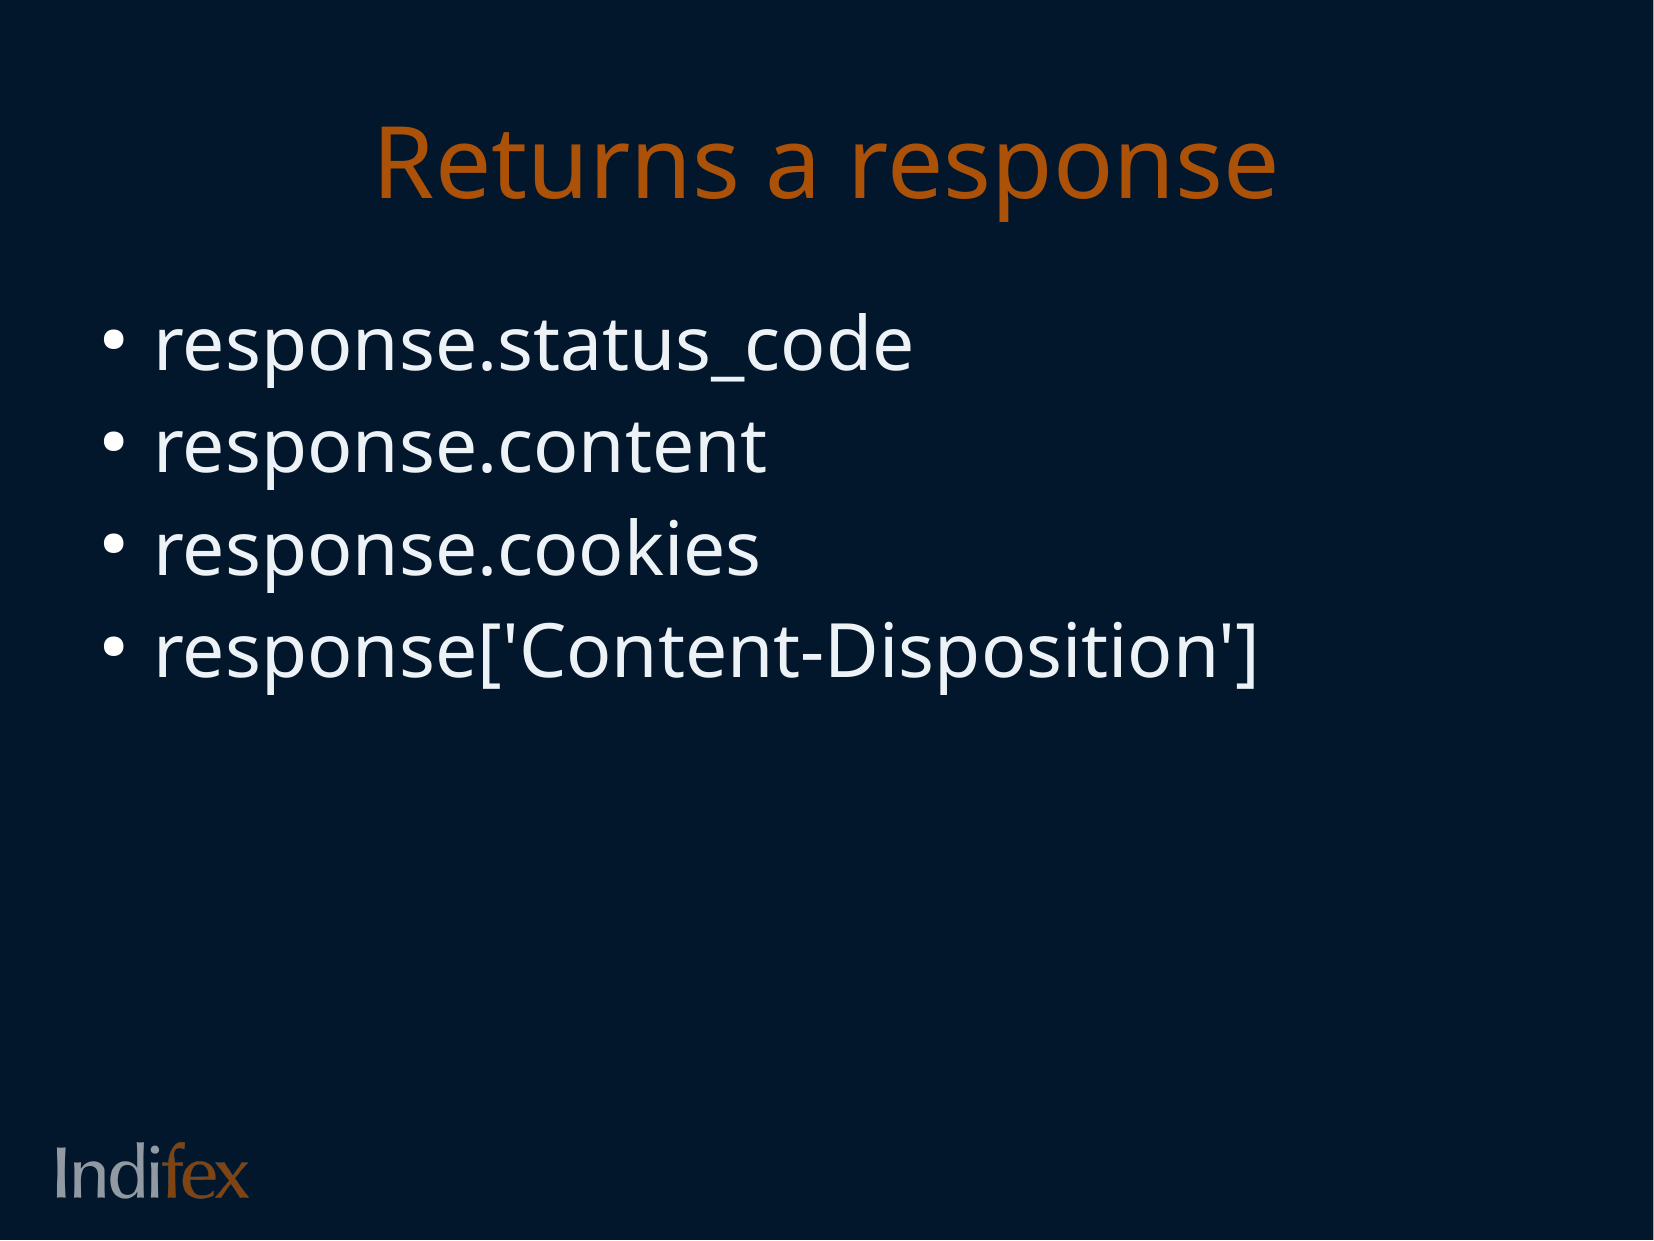

# Returns a response
response.status_code
response.content
response.cookies
response['Content-Disposition']